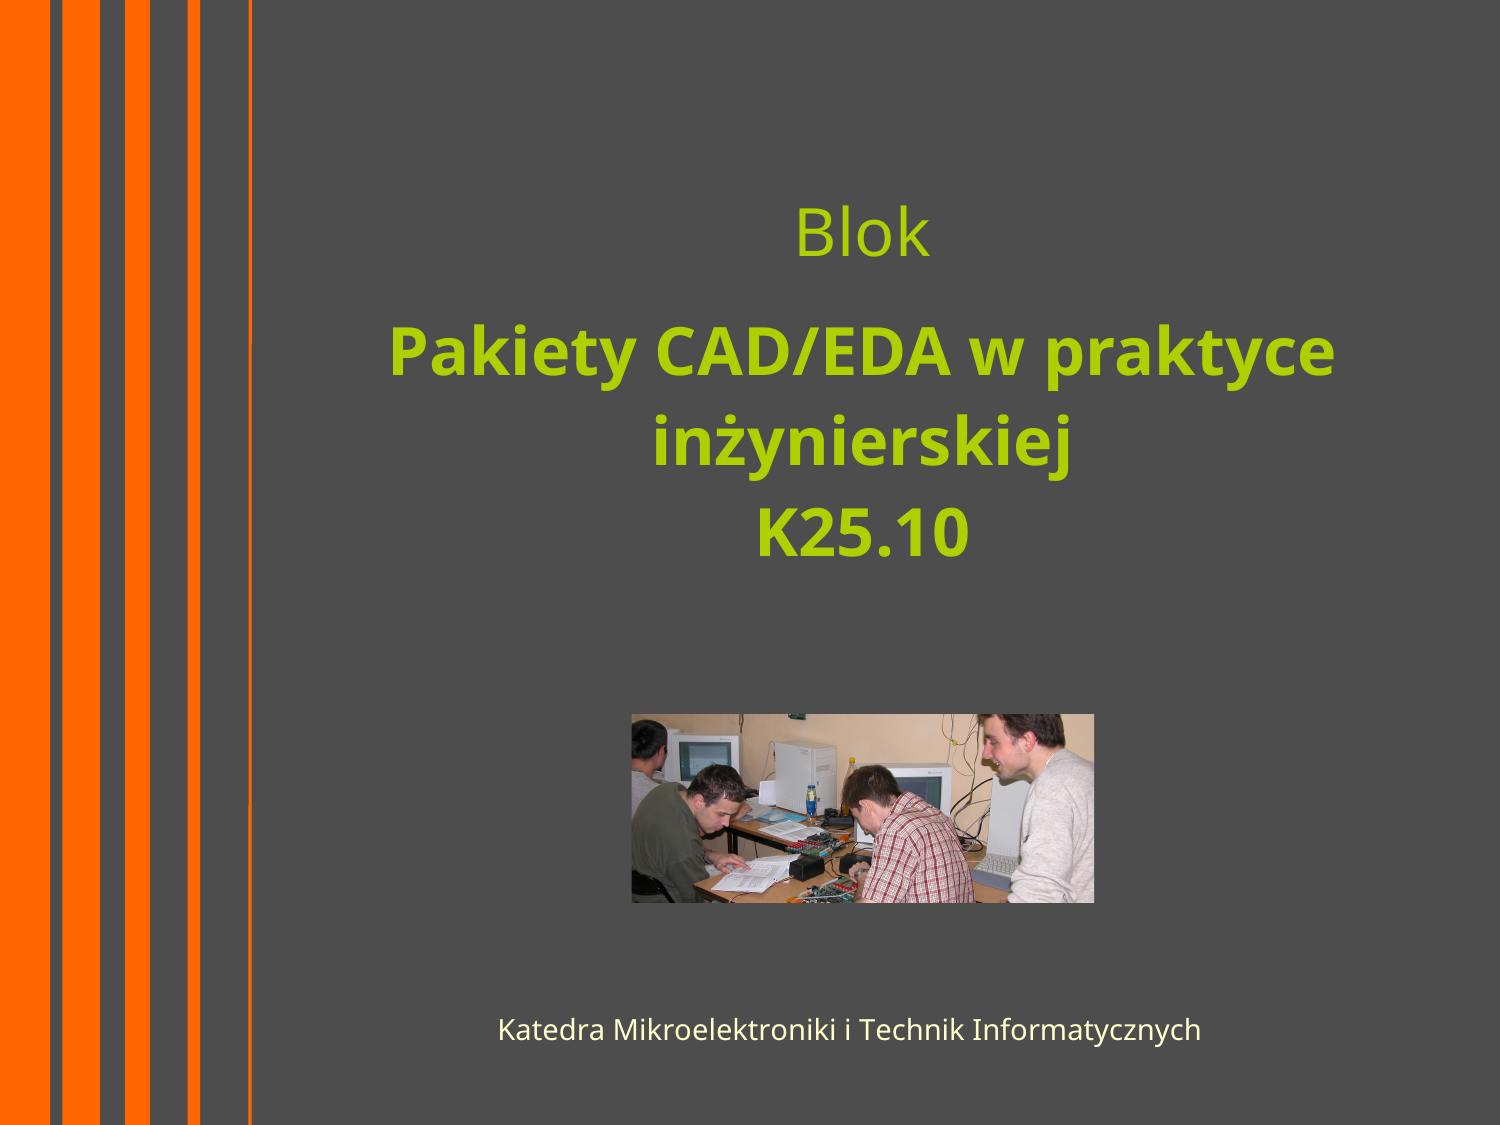

# Blok Pakiety CAD/EDA w praktyce inżynierskiej K25.10
Katedra Mikroelektroniki i Technik Informatycznych